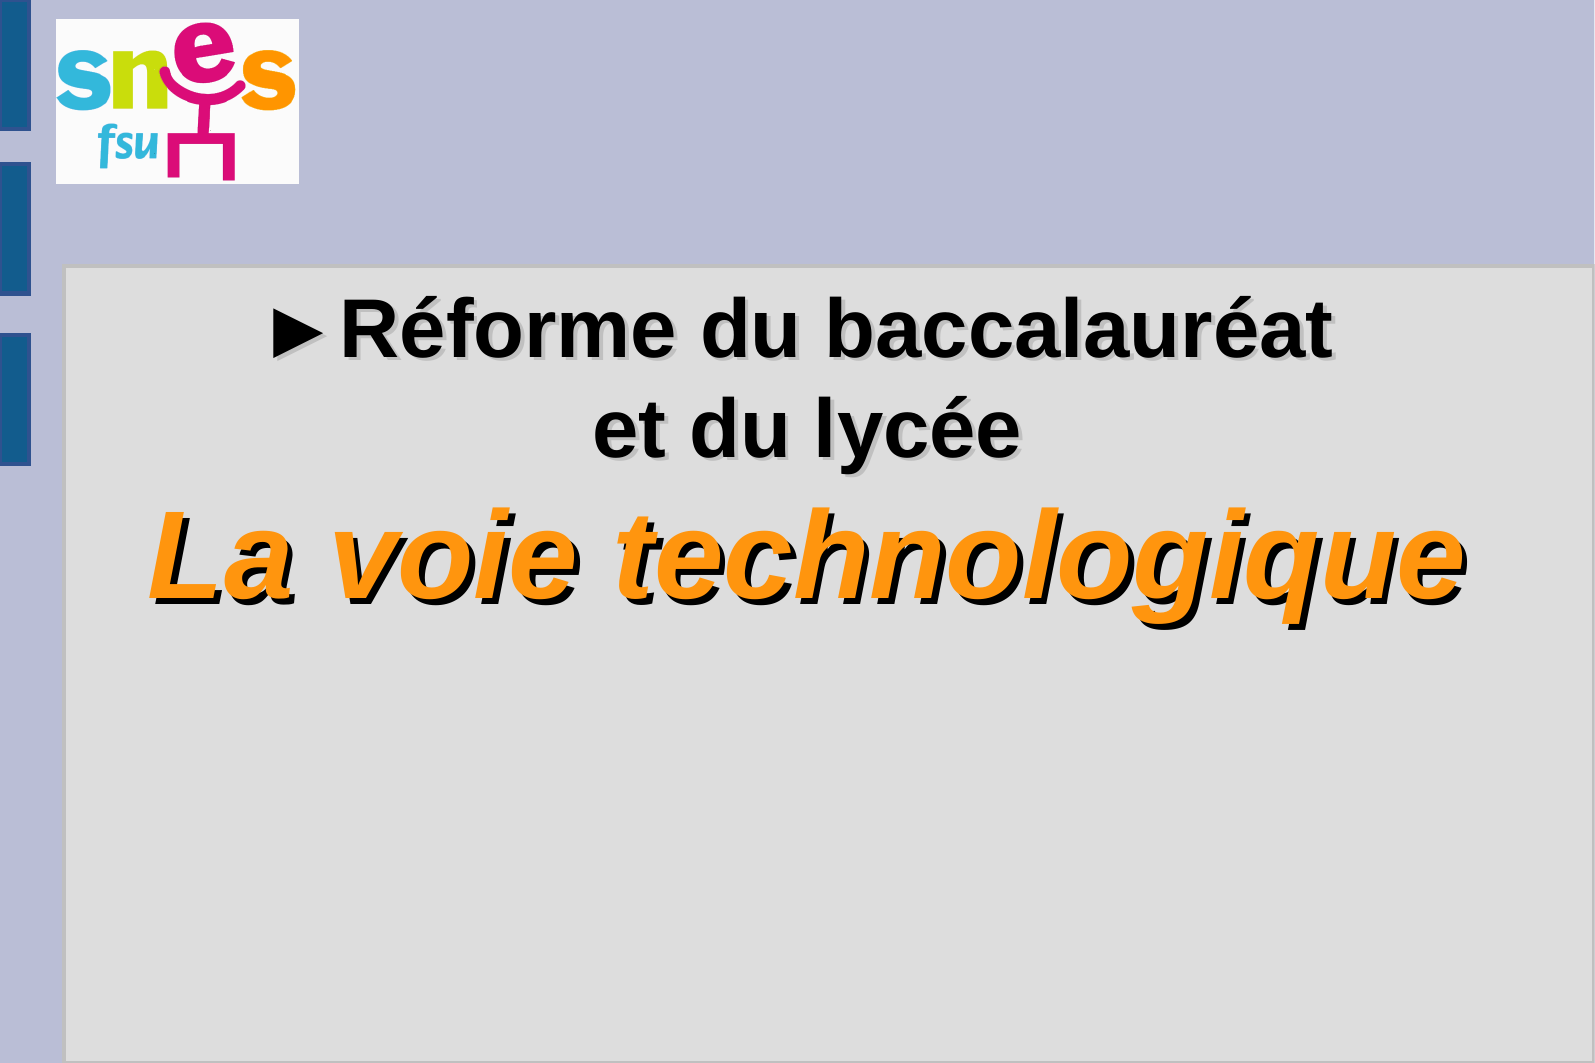

# ►Réforme du baccalauréat et du lycée La voie technologique